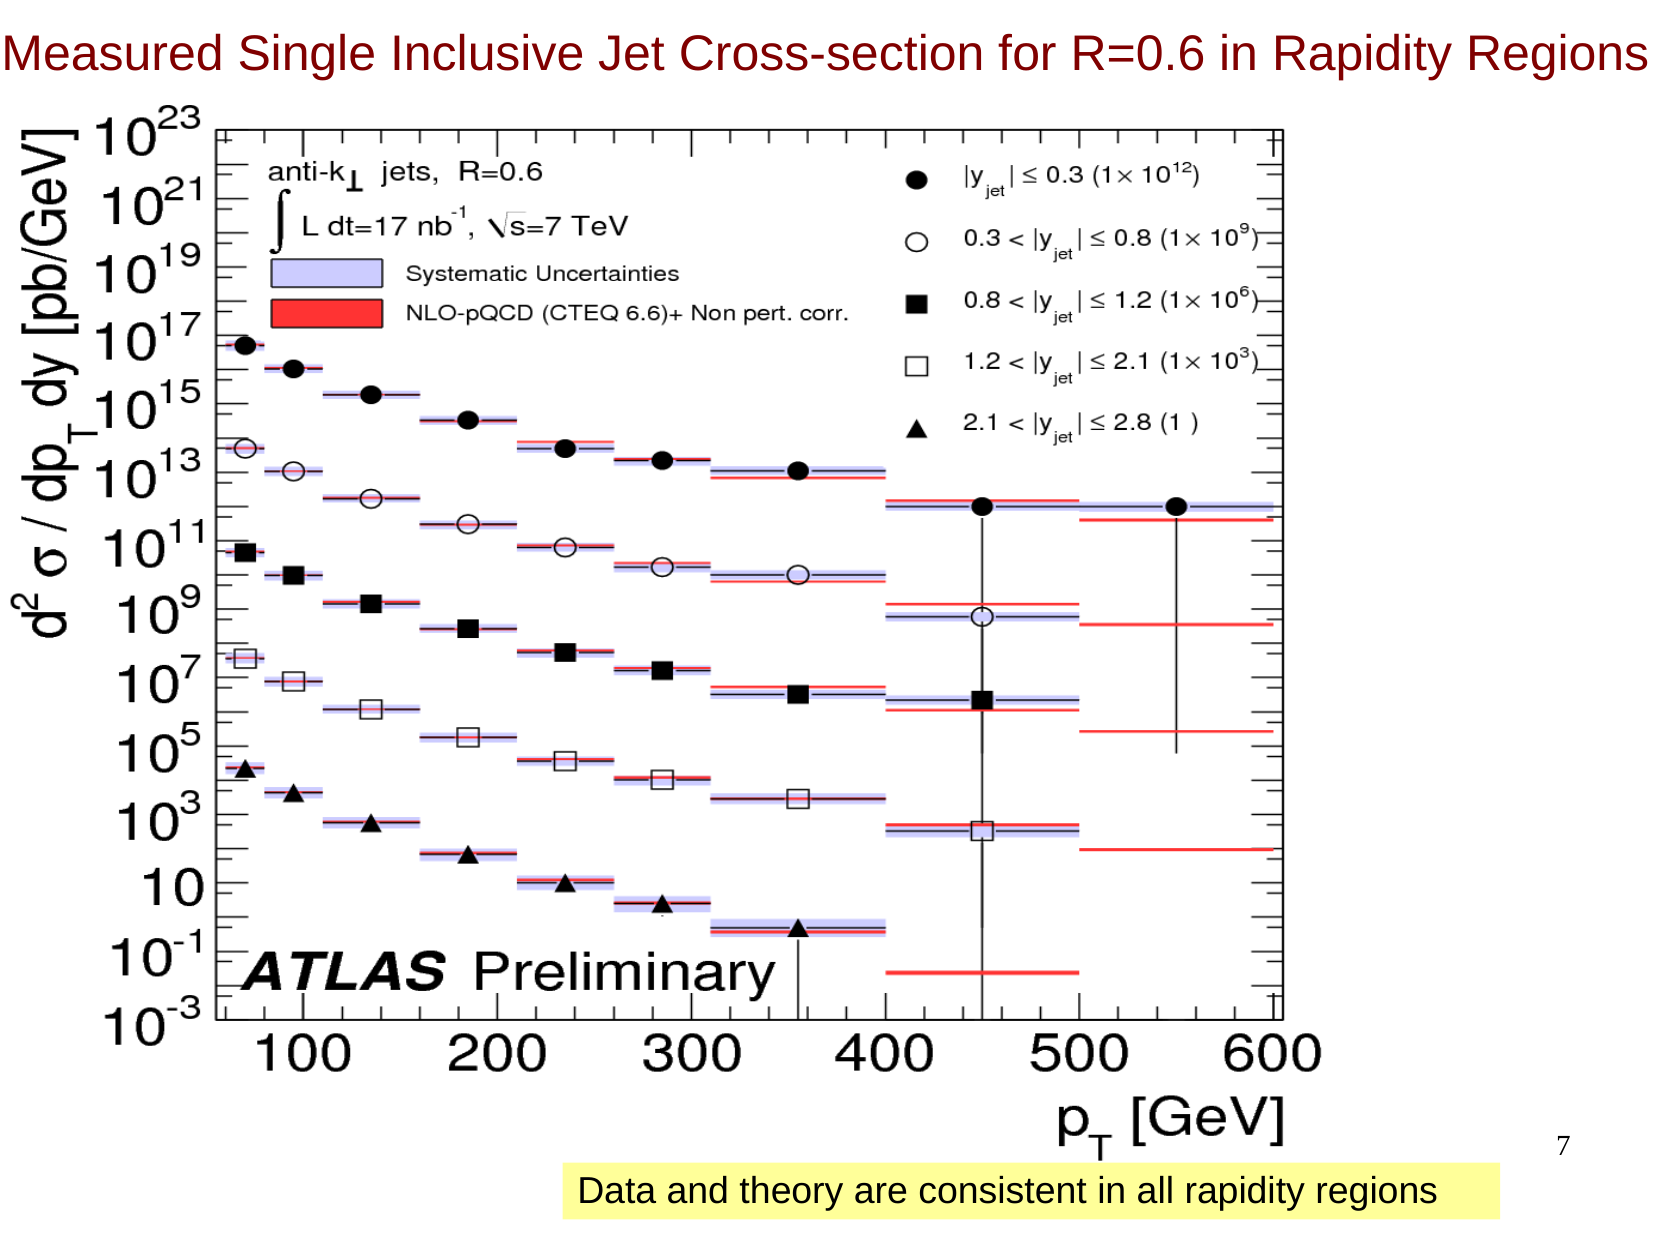

Measured Single Inclusive Jet Cross-section for R=0.6 in Rapidity Regions
7
Data and theory are consistent in all rapidity regions